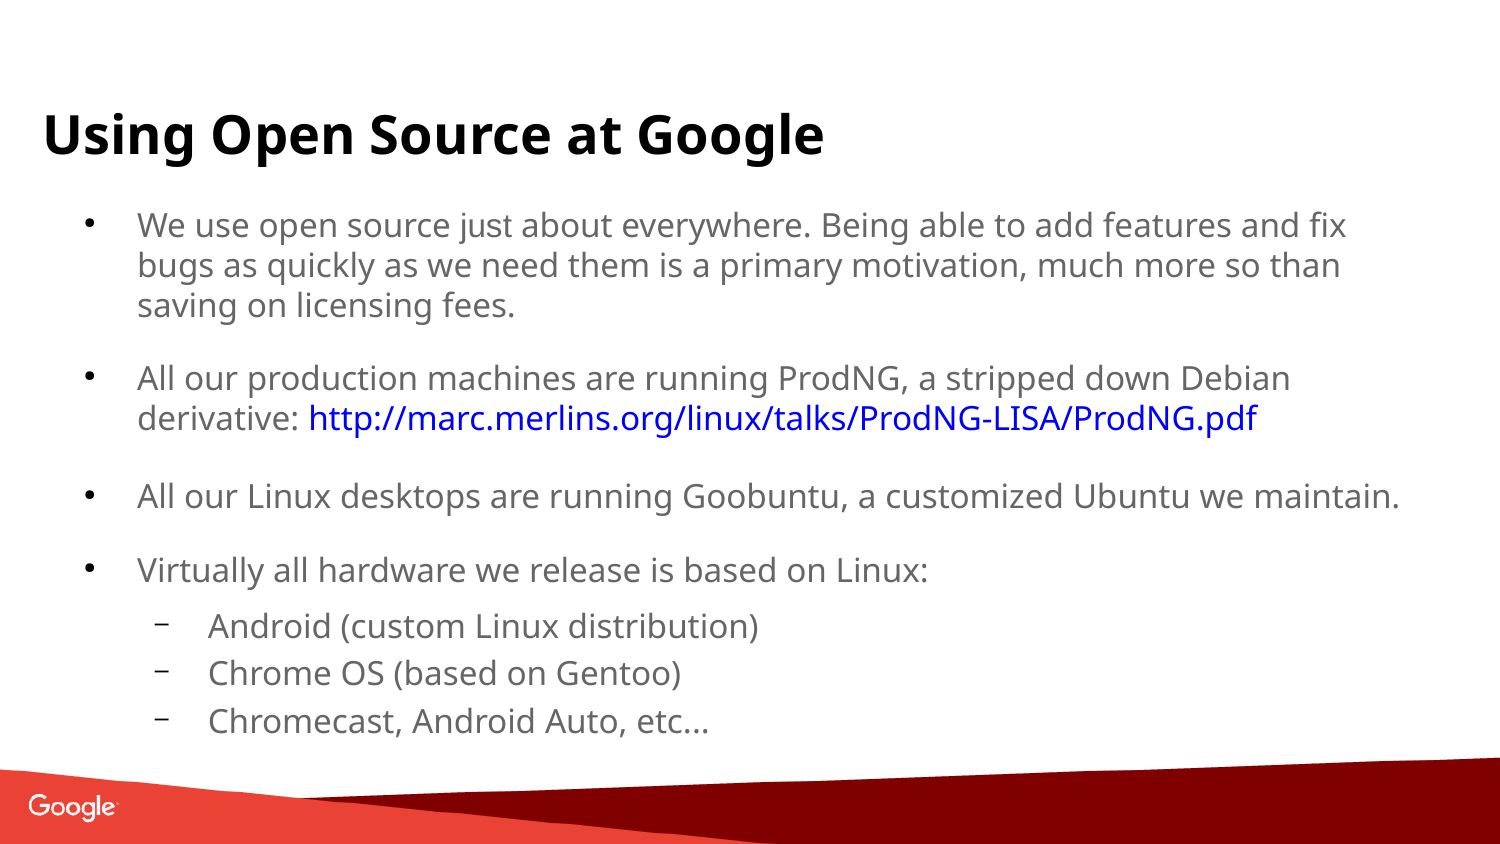

Using Open Source at Google
# We use open source just about everywhere. Being able to add features and fix bugs as quickly as we need them is a primary motivation, much more so than saving on licensing fees.
All our production machines are running ProdNG, a stripped down Debian derivative: http://marc.merlins.org/linux/talks/ProdNG-LISA/ProdNG.pdf
All our Linux desktops are running Goobuntu, a customized Ubuntu we maintain.
Virtually all hardware we release is based on Linux:
Android (custom Linux distribution)
Chrome OS (based on Gentoo)
Chromecast, Android Auto, etc...